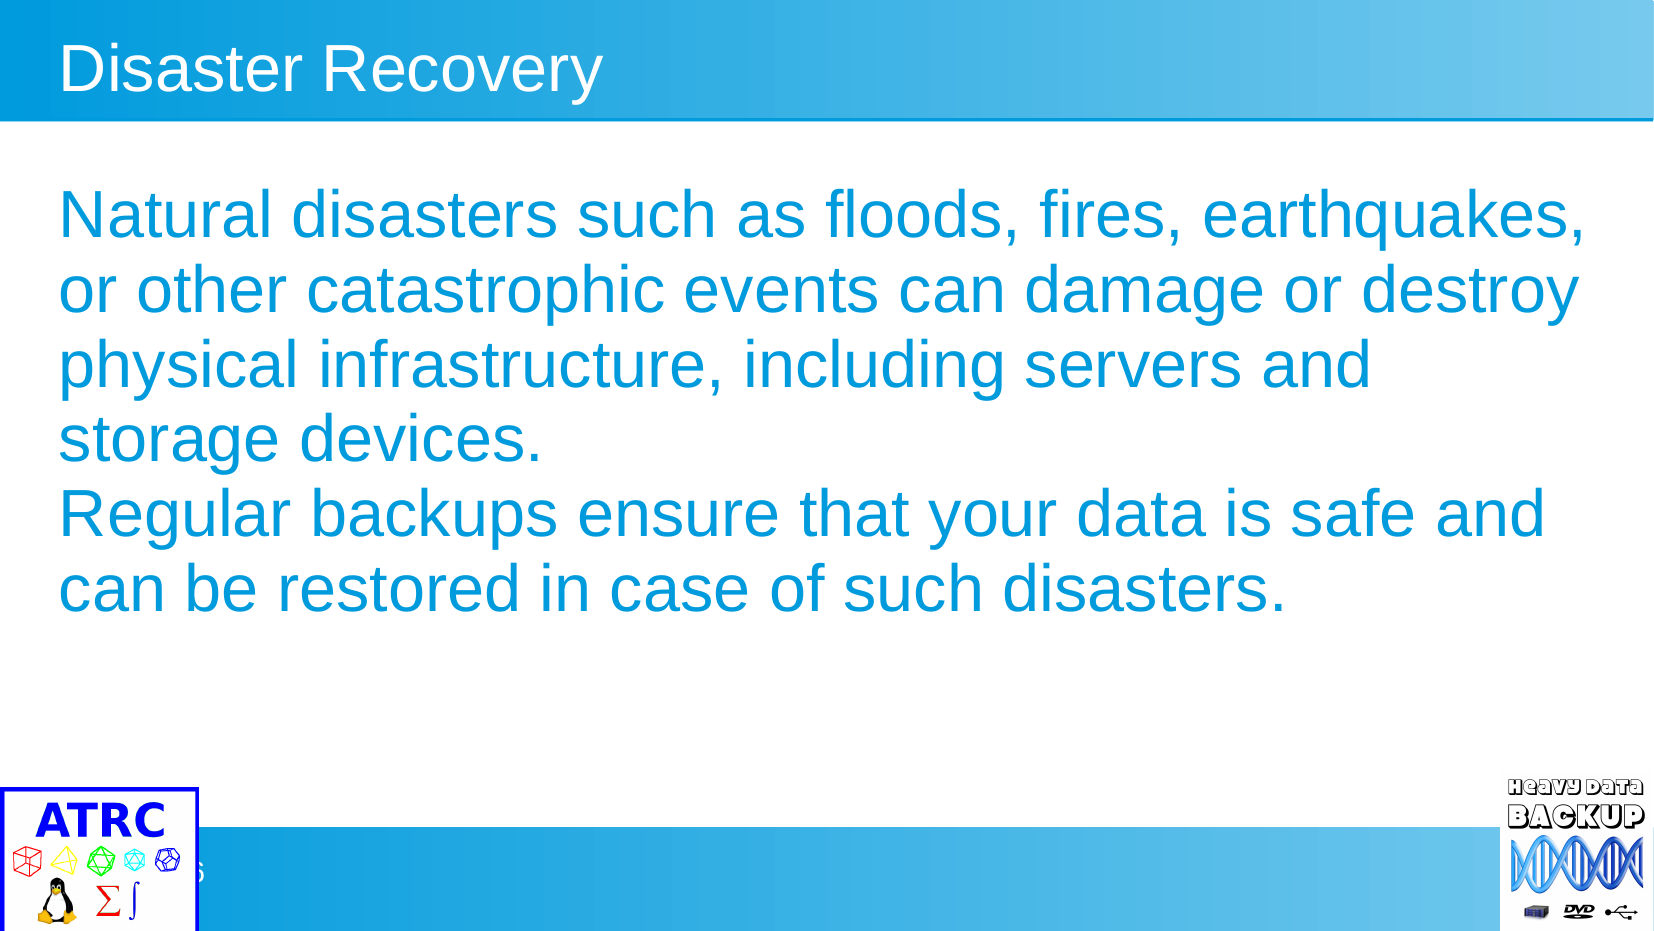

# Disaster Recovery
Natural disasters such as floods, fires, earthquakes, or other catastrophic events can damage or destroy physical infrastructure, including servers and storage devices.
Regular backups ensure that your data is safe and can be restored in case of such disasters.
5